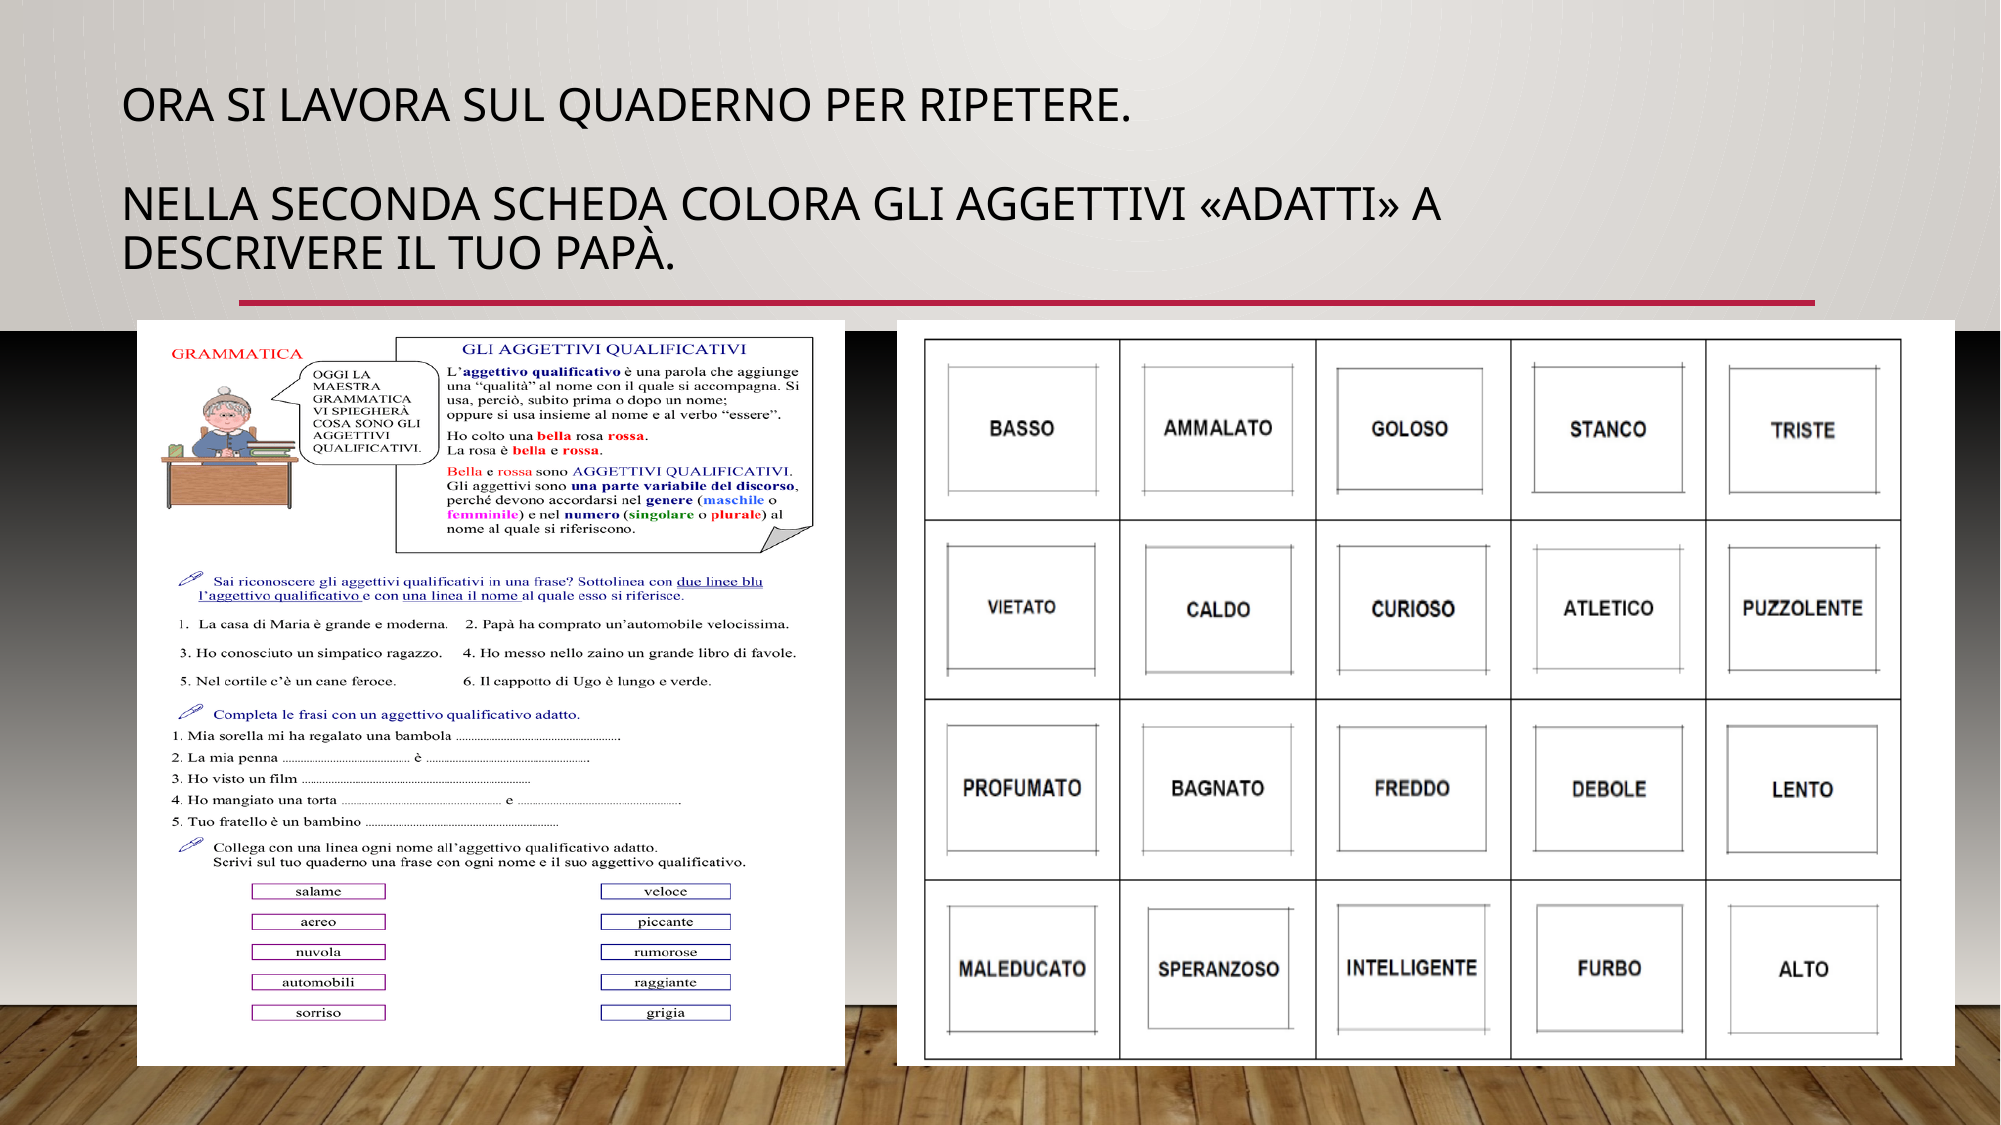

# Ora si lavora sul quaderno per ripetere. Nella seconda scheda colora gli aggettivi «adatti» a descrivere il tuo papà.